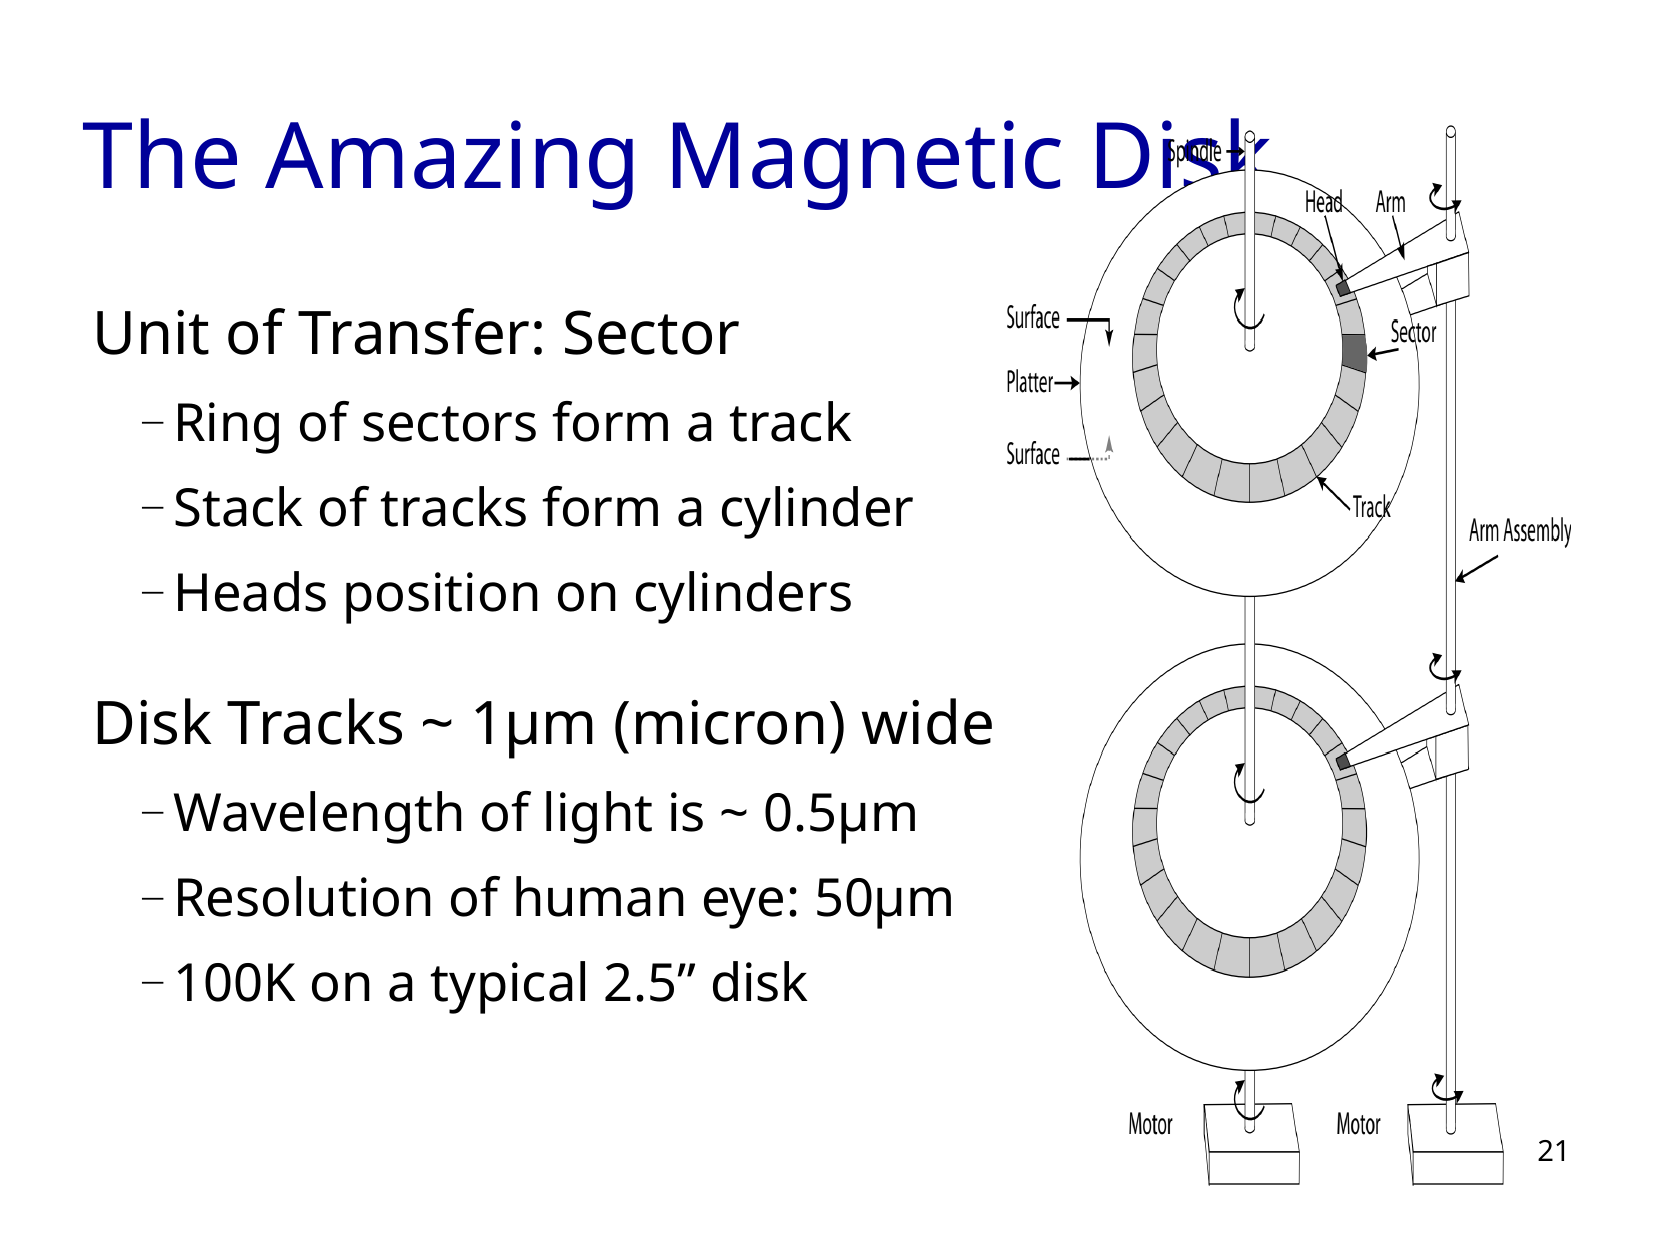

# The Amazing Magnetic Disk
Unit of Transfer: Sector
Ring of sectors form a track
Stack of tracks form a cylinder
Heads position on cylinders
Disk Tracks ~ 1µm (micron) wide
Wavelength of light is ~ 0.5µm
Resolution of human eye: 50µm
100K on a typical 2.5” disk
21